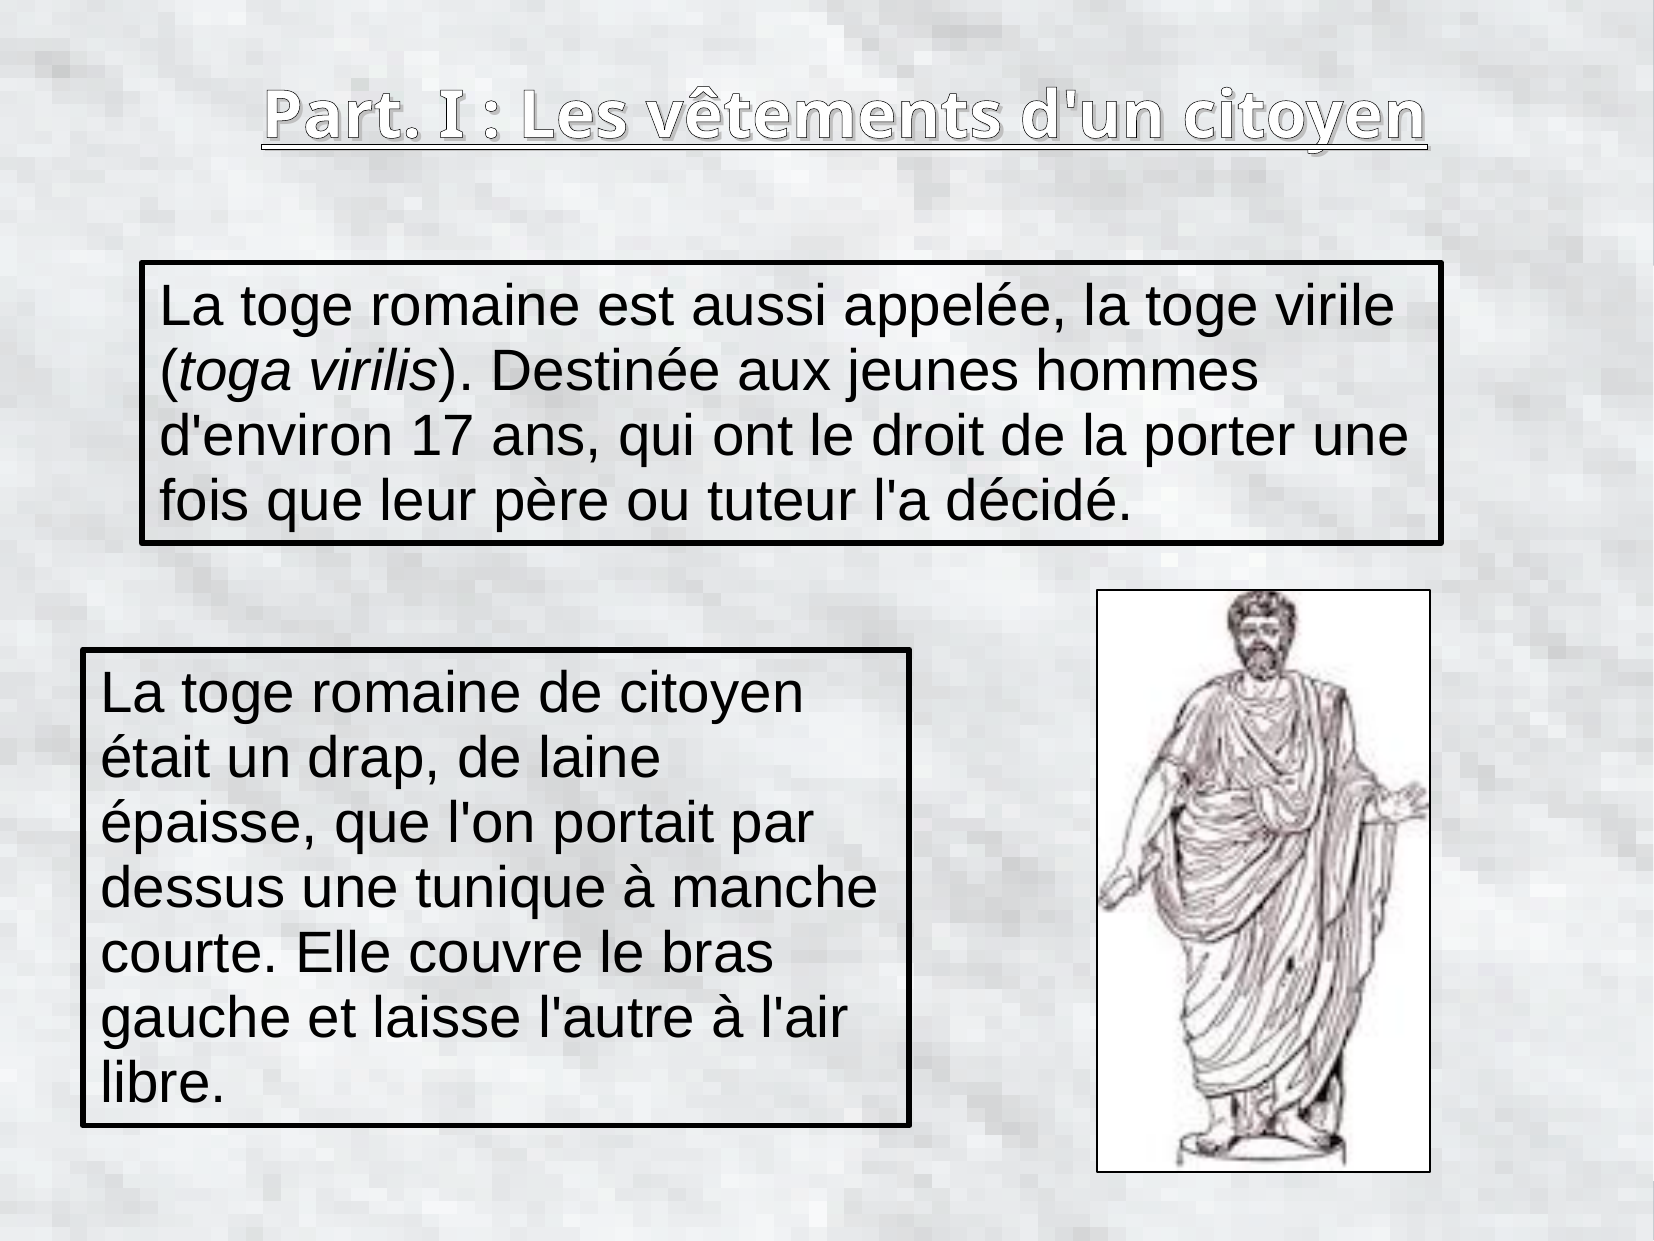

Part. I : Les vêtements d'un citoyen
La toge romaine est aussi appelée, la toge virile (toga virilis). Destinée aux jeunes hommes d'environ 17 ans, qui ont le droit de la porter une fois que leur père ou tuteur l'a décidé.
La toge romaine de citoyen était un drap, de laine épaisse, que l'on portait par dessus une tunique à manche courte. Elle couvre le bras gauche et laisse l'autre à l'air libre.